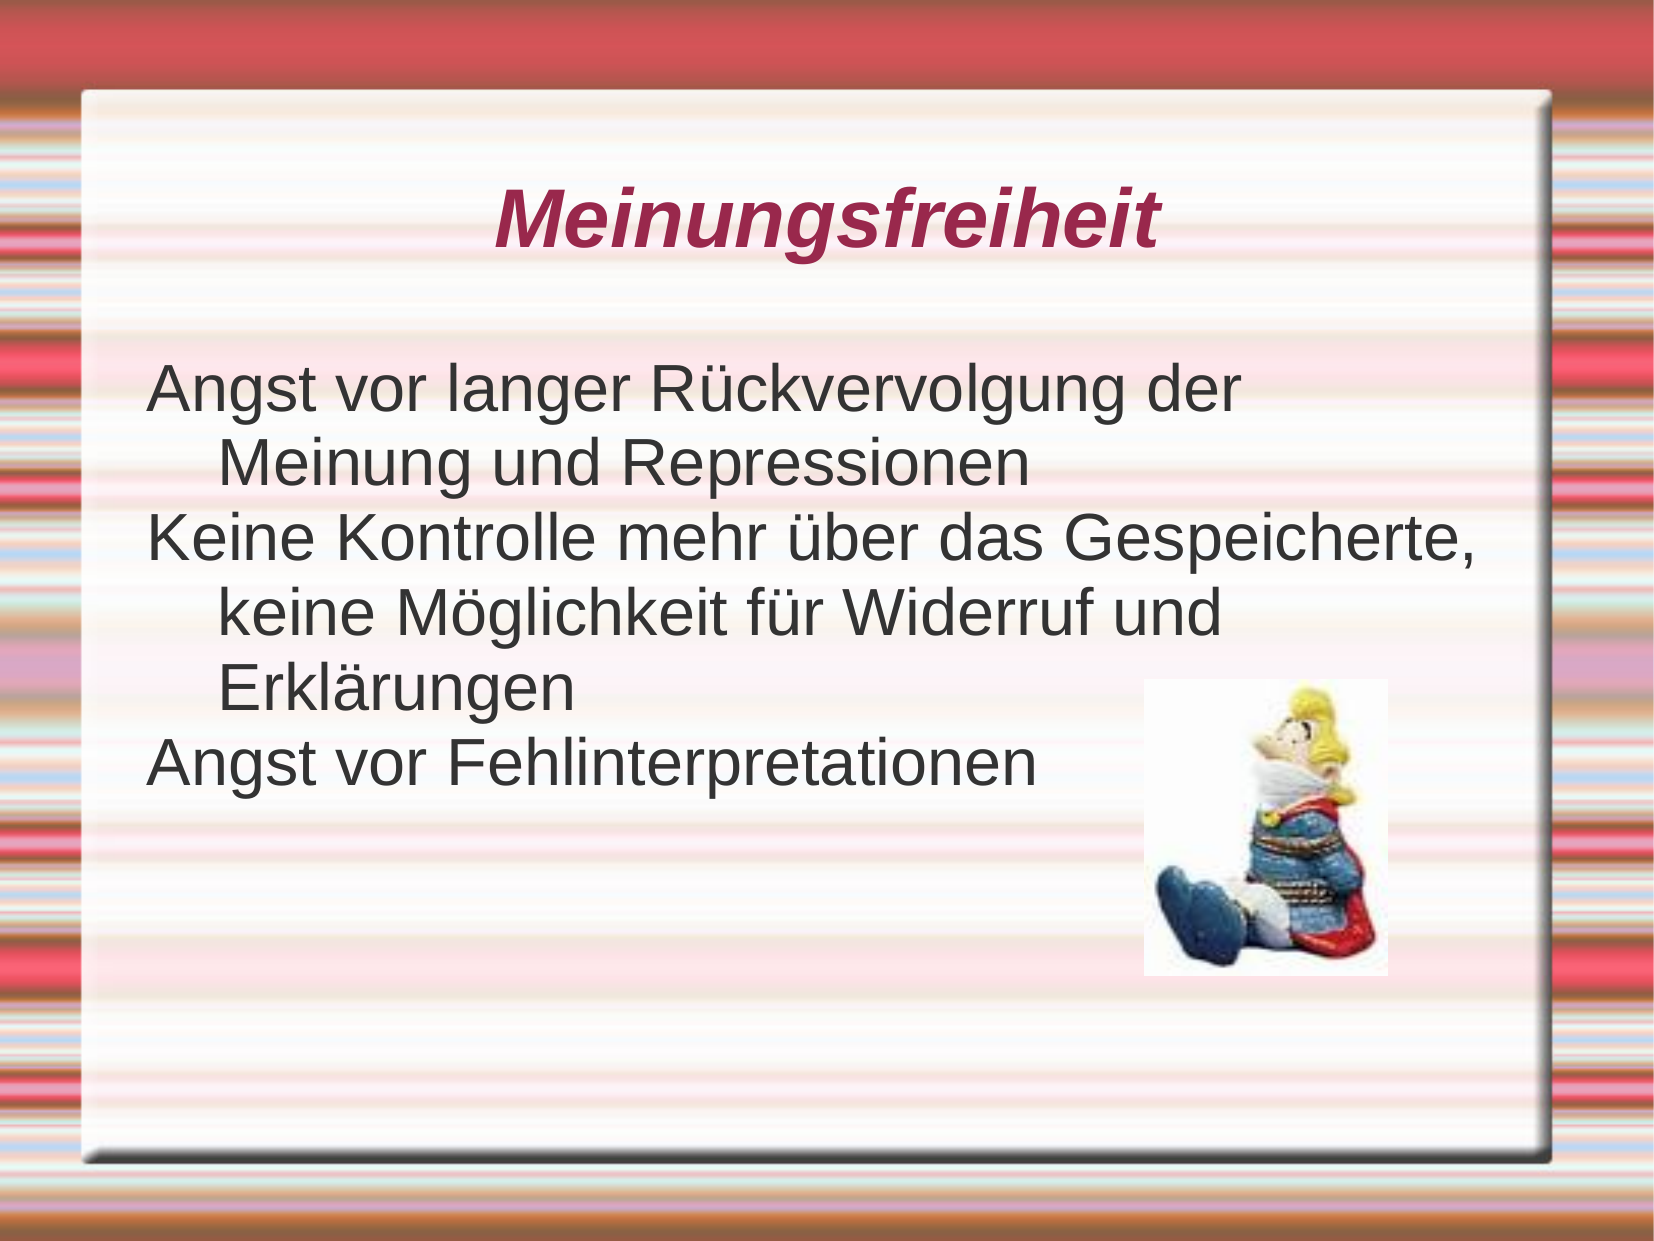

# Meinungsfreiheit
Angst vor langer Rückvervolgung der Meinung und Repressionen
Keine Kontrolle mehr über das Gespeicherte, keine Möglichkeit für Widerruf und Erklärungen
Angst vor Fehlinterpretationen